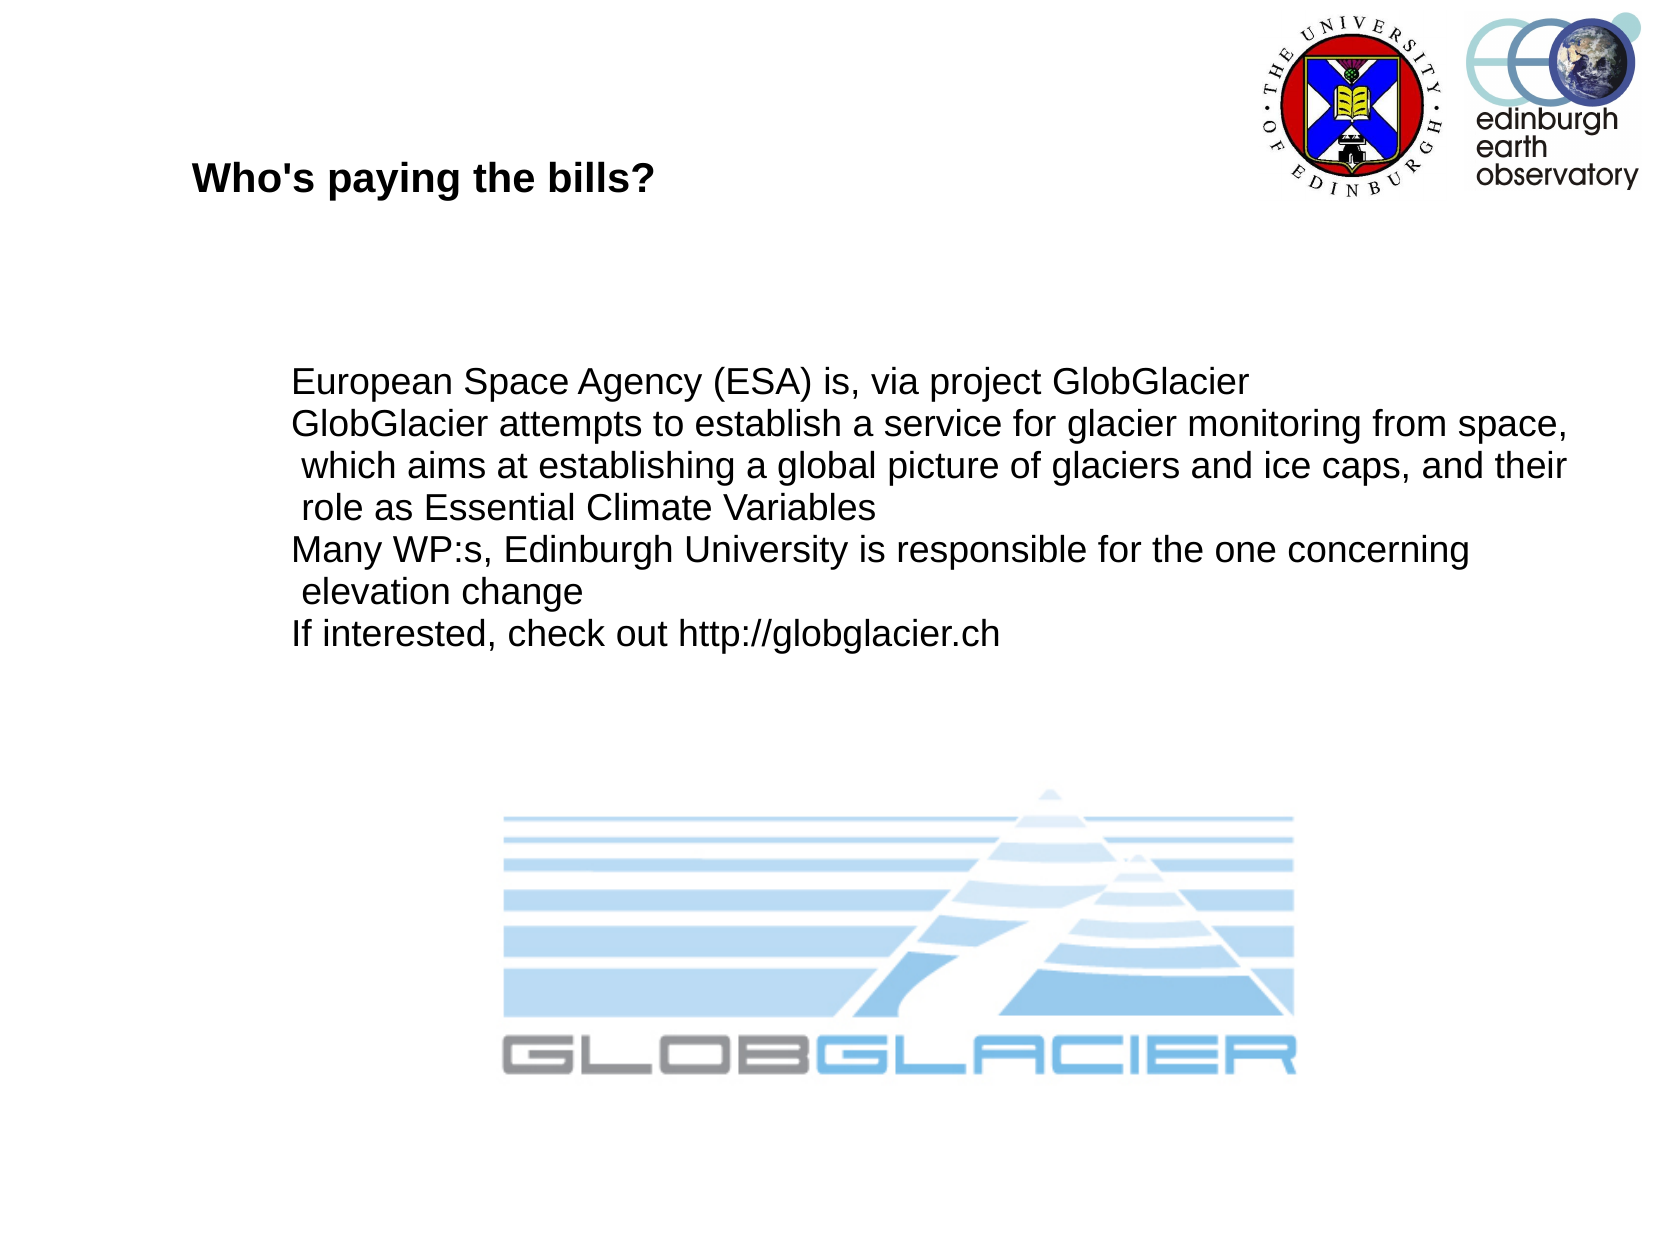

Who's paying the bills?
 European Space Agency (ESA) is, via project GlobGlacier
 GlobGlacier attempts to establish a service for glacier monitoring from space,
 which aims at establishing a global picture of glaciers and ice caps, and their
 role as Essential Climate Variables
 Many WP:s, Edinburgh University is responsible for the one concerning
 elevation change
 If interested, check out http://globglacier.ch